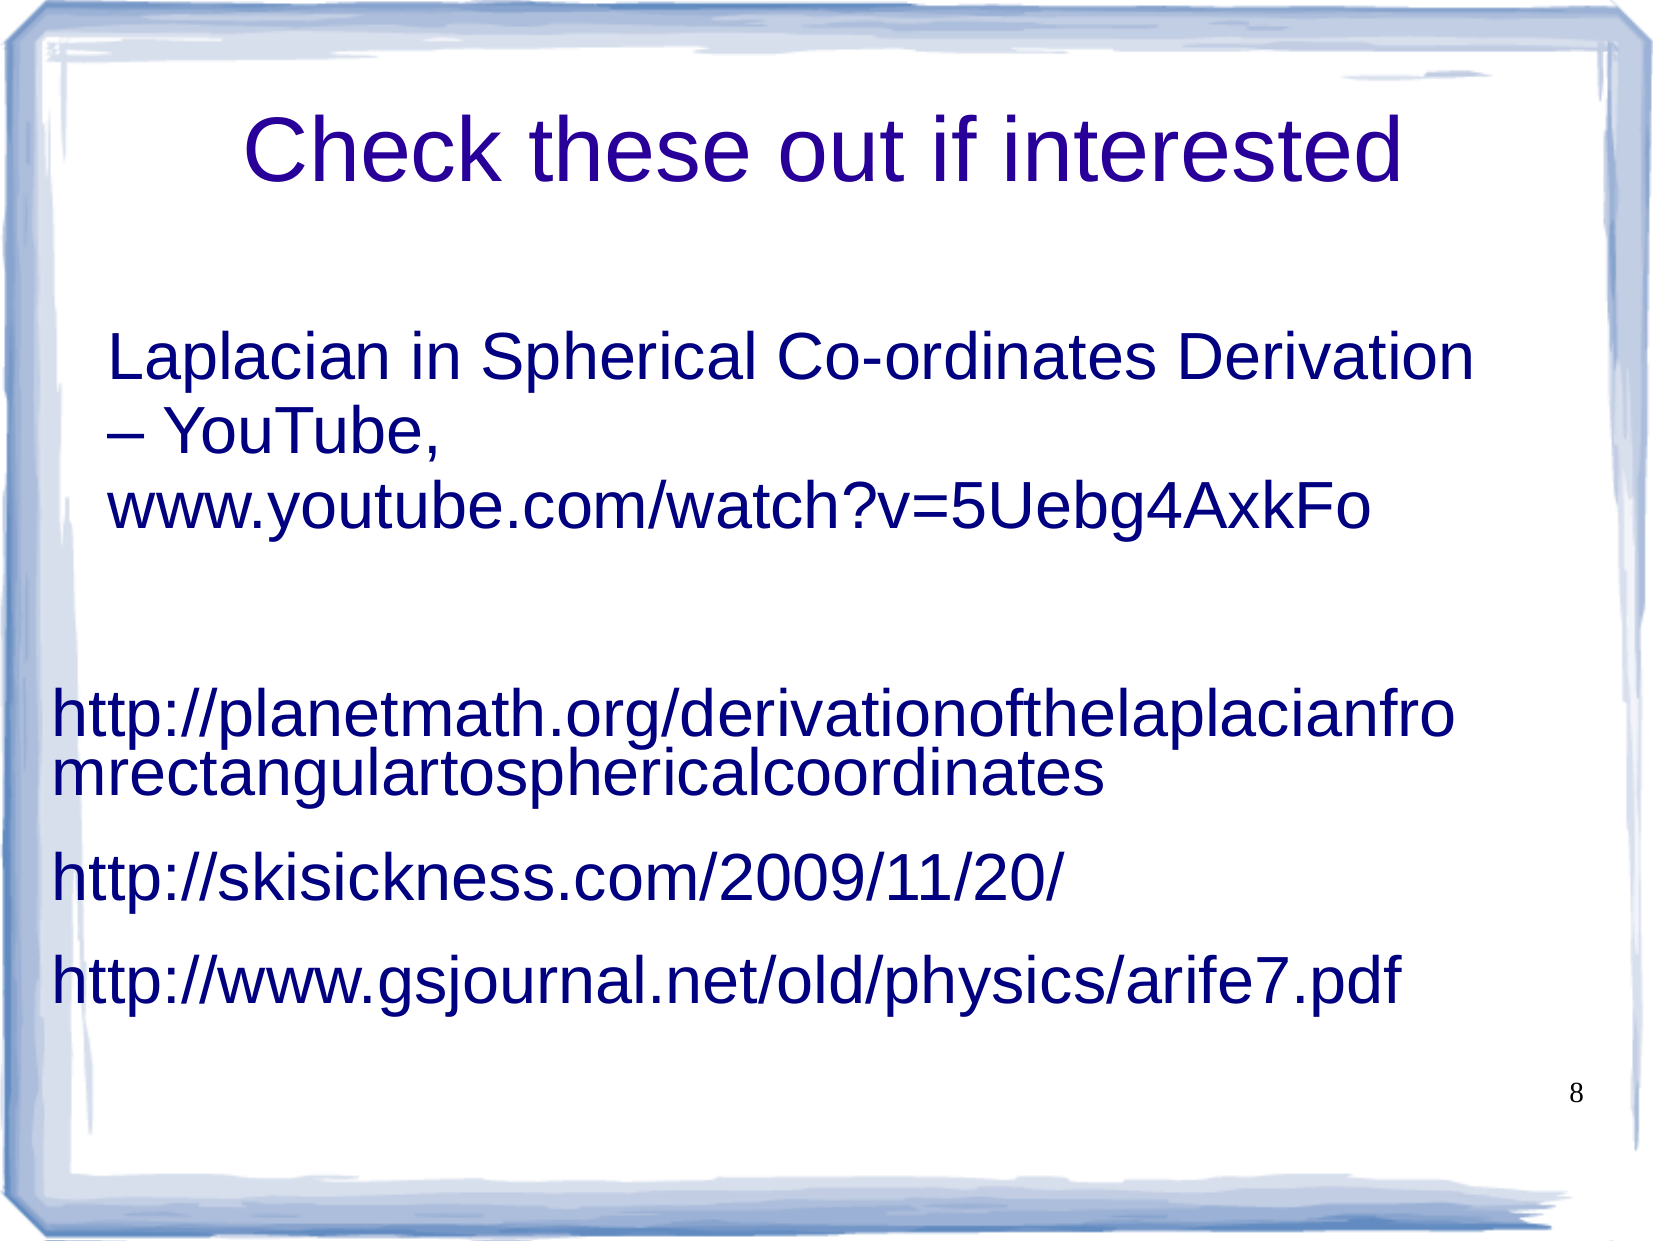

# Check these out if interested
 Laplacian in Spherical Co-ordinates Derivation – YouTube, www.youtube.com/watch?v=5Uebg4AxkFo
http://planetmath.org/derivationofthelaplacianfromrectangulartosphericalcoordinates
http://skisickness.com/2009/11/20/
http://www.gsjournal.net/old/physics/arife7.pdf
8